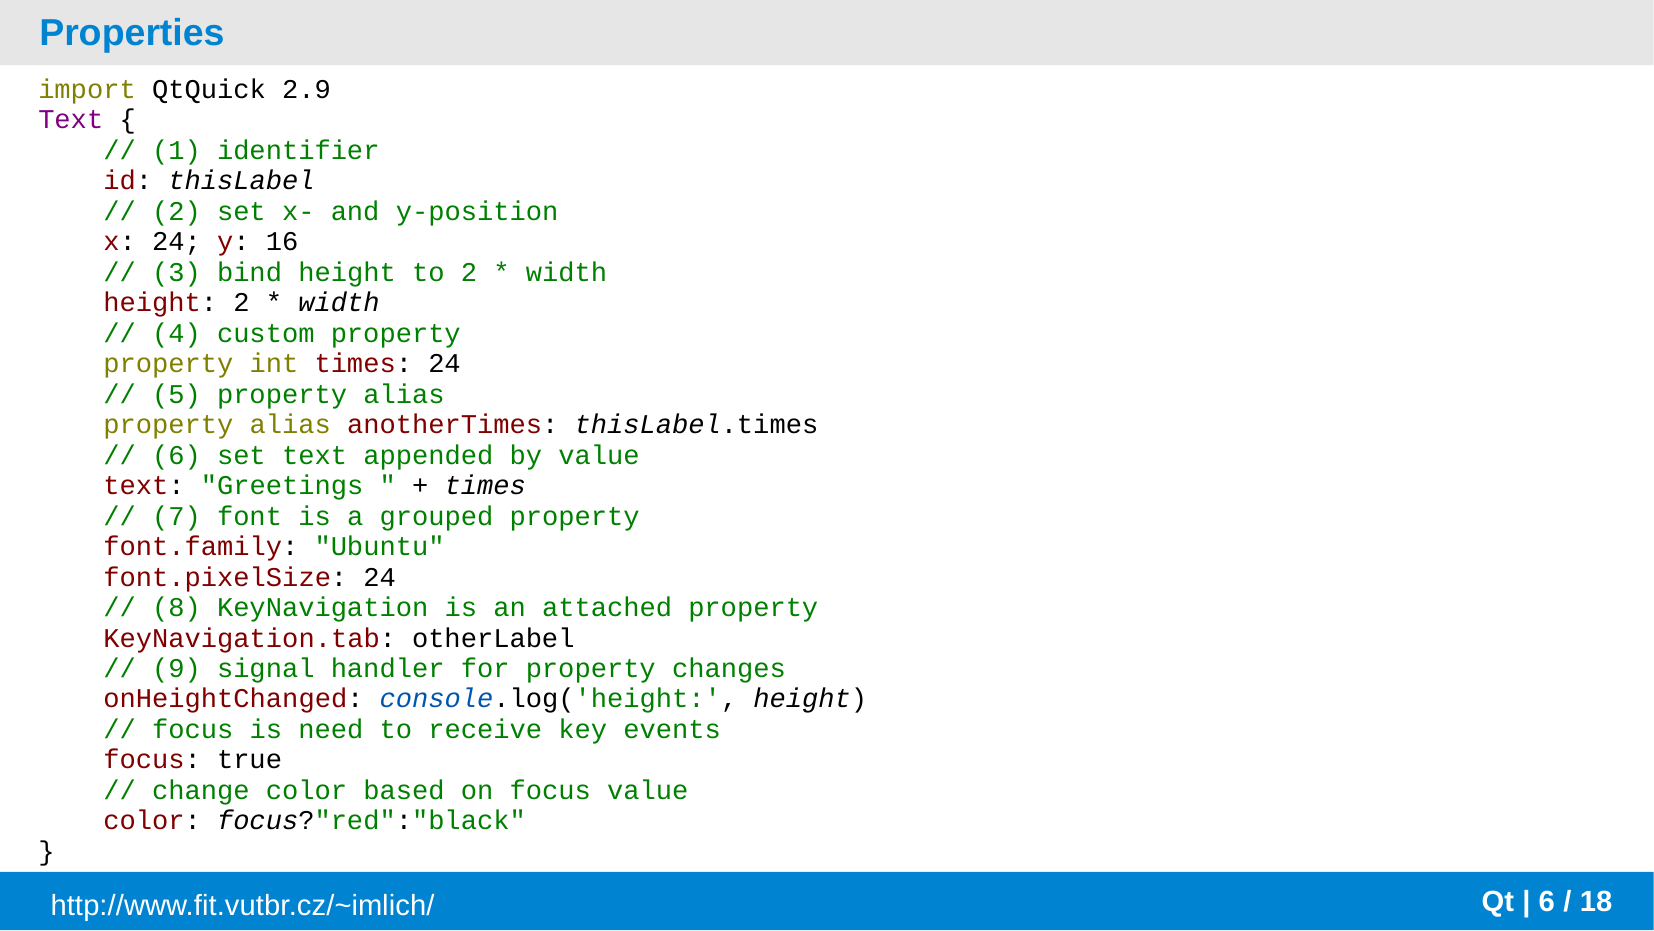

# Properties
import QtQuick 2.9
Text {
 // (1) identifier
 id: thisLabel
 // (2) set x- and y-position
 x: 24; y: 16
 // (3) bind height to 2 * width
 height: 2 * width
 // (4) custom property
 property int times: 24
 // (5) property alias
 property alias anotherTimes: thisLabel.times
 // (6) set text appended by value
 text: "Greetings " + times
 // (7) font is a grouped property
 font.family: "Ubuntu"
 font.pixelSize: 24
 // (8) KeyNavigation is an attached property
 KeyNavigation.tab: otherLabel
 // (9) signal handler for property changes
 onHeightChanged: console.log('height:', height)
 // focus is need to receive key events
 focus: true
 // change color based on focus value
 color: focus?"red":"black"
}